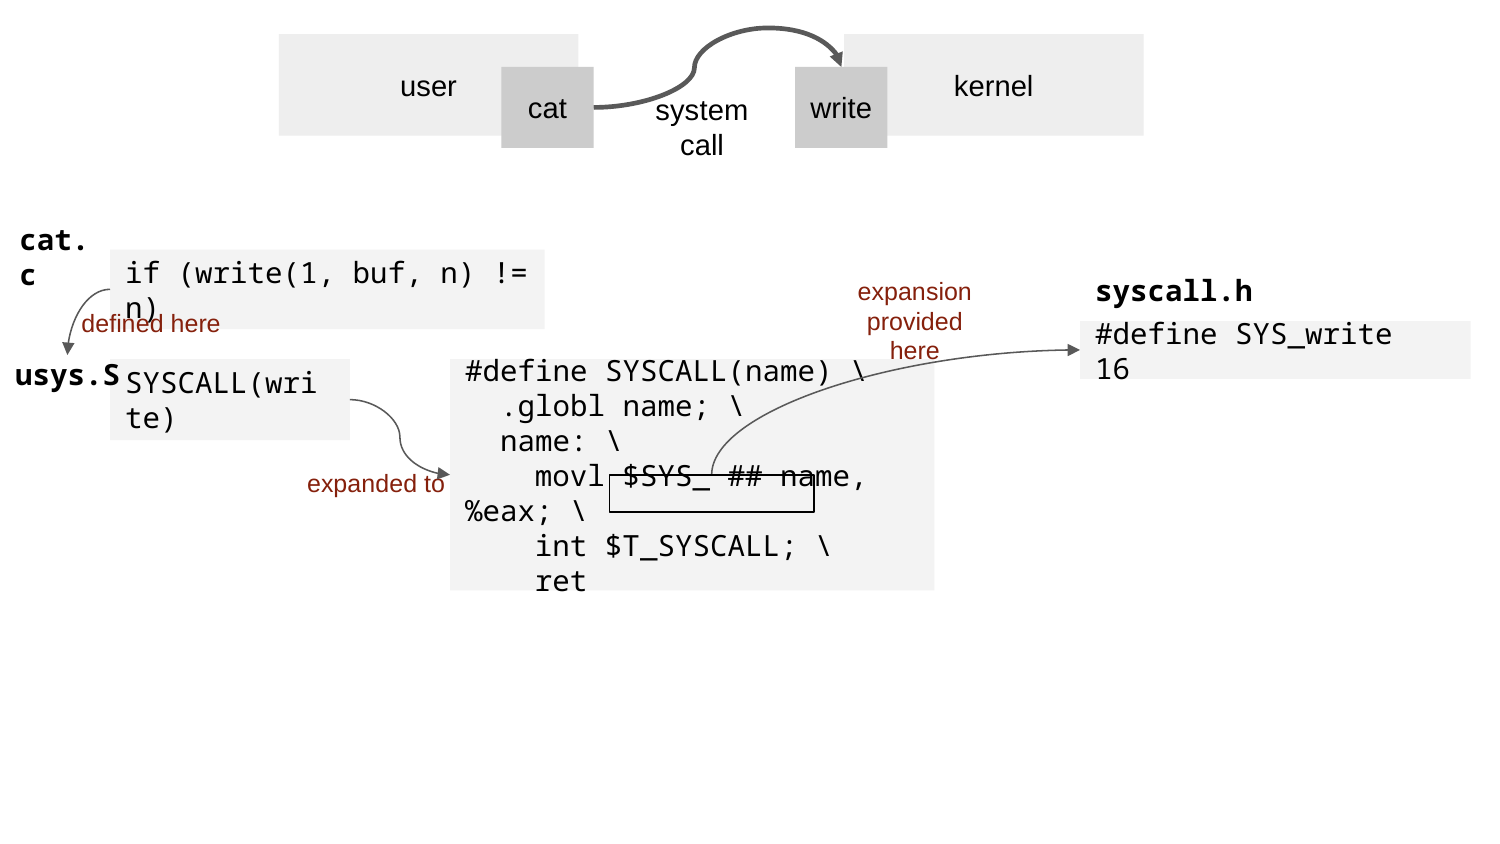

user
kernel
cat
write
system call
cat.c
if (write(1, buf, n) != n)
syscall.h
expansion provided here
defined here
#define SYS_write 16
usys.S
SYSCALL(write)
#define SYSCALL(name) \
 .globl name; \
 name: \
 movl $SYS_ ## name, %eax; \
 int $T_SYSCALL; \
 ret
expanded to